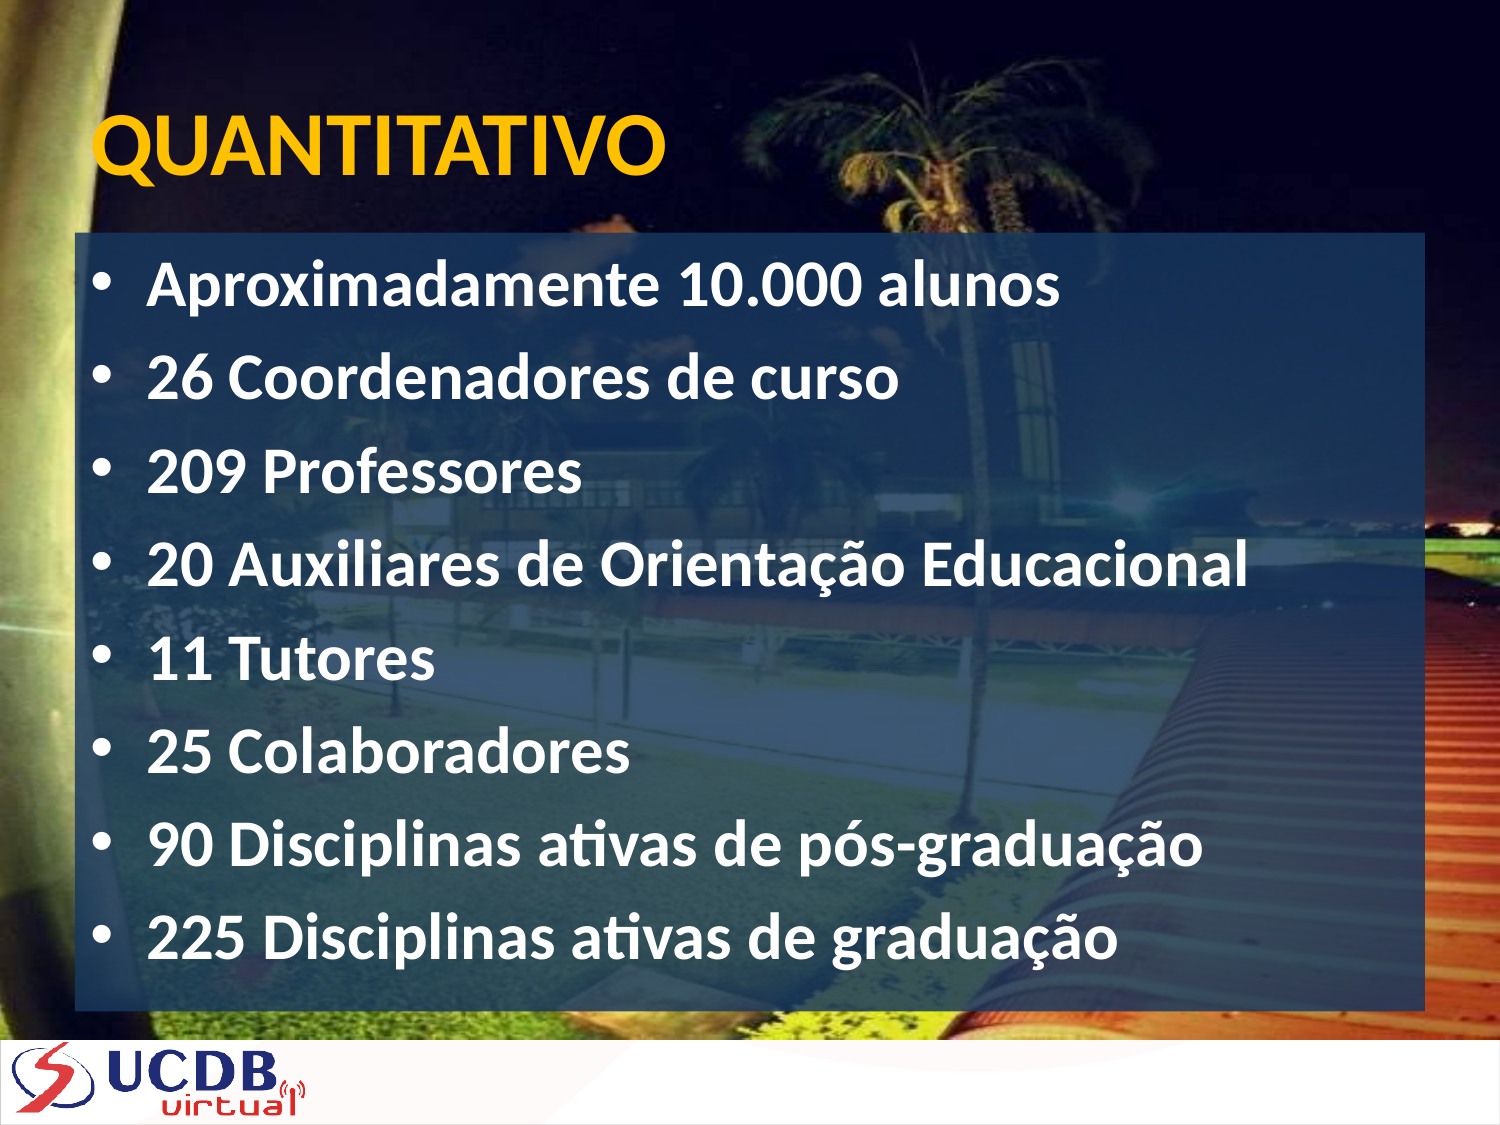

# QUANTITATIVO
Aproximadamente 10.000 alunos​
26 Coordenadores de curso
209 Professores
20 Auxiliares de Orientação Educacional
11 Tutores
25 Colaboradores
90 Disciplinas ativas de pós-graduação
225 Disciplinas ativas de graduação